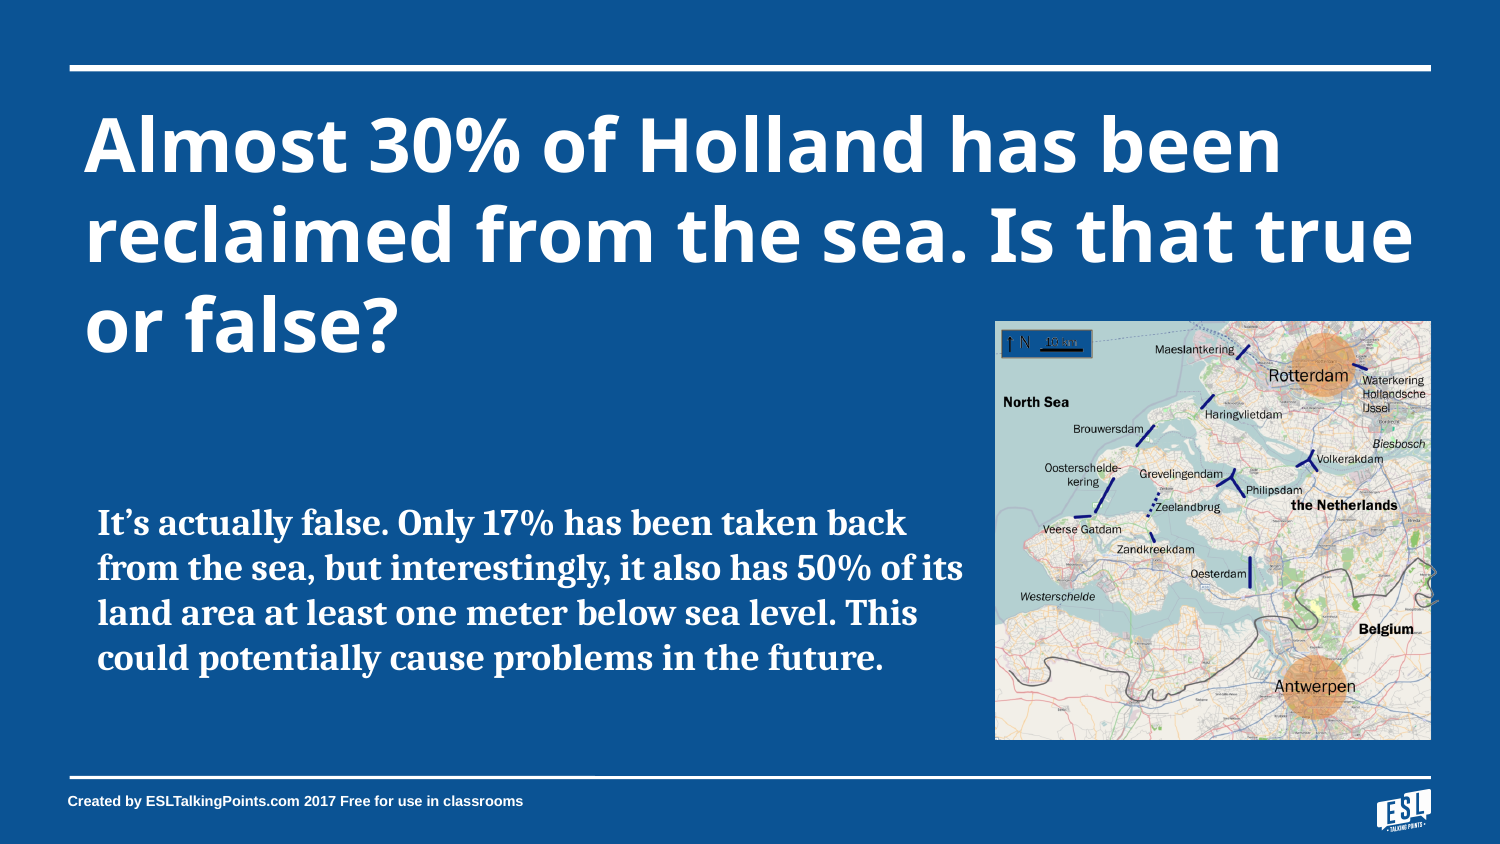

# Almost 30% of Holland has been reclaimed from the sea. Is that true or false?
It’s actually false. Only 17% has been taken back from the sea, but interestingly, it also has 50% of its land area at least one meter below sea level. This could potentially cause problems in the future.
Created by ESLTalkingPoints.com 2017 Free for use in classrooms